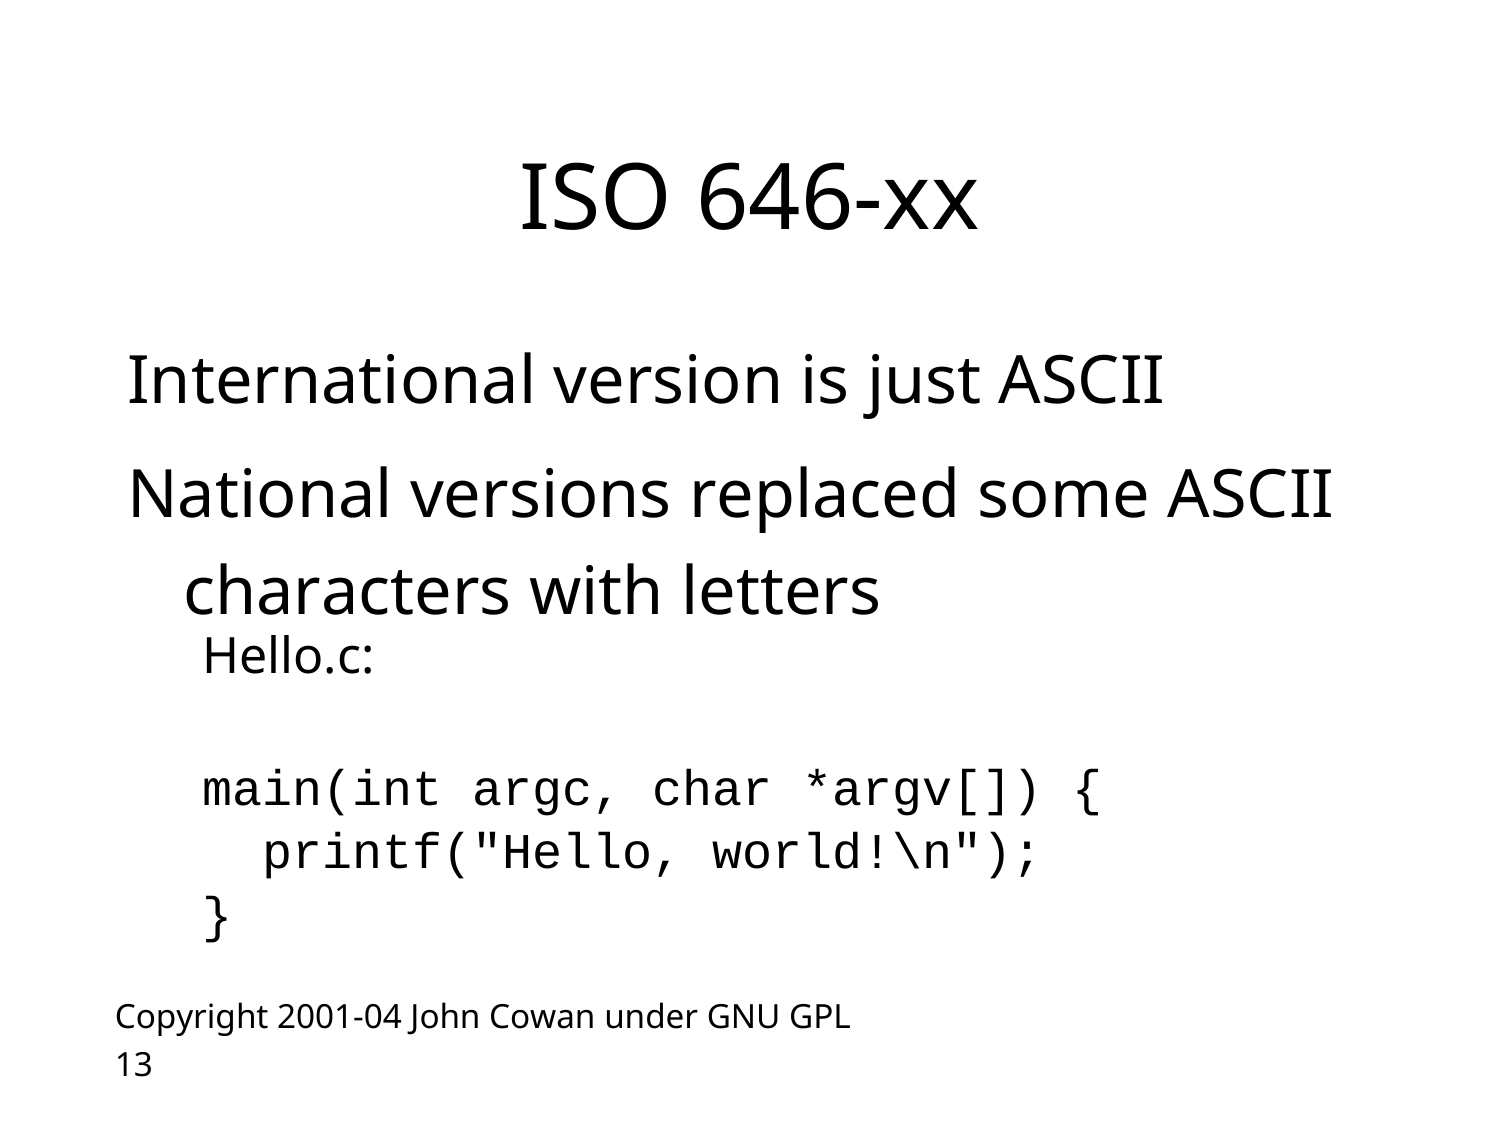

# ISO 646-xx
International version is just ASCII
National versions replaced some ASCII characters with letters
Hello.c:
main(int argc, char *argv[]) {
 printf("Hello, world!\n");
}